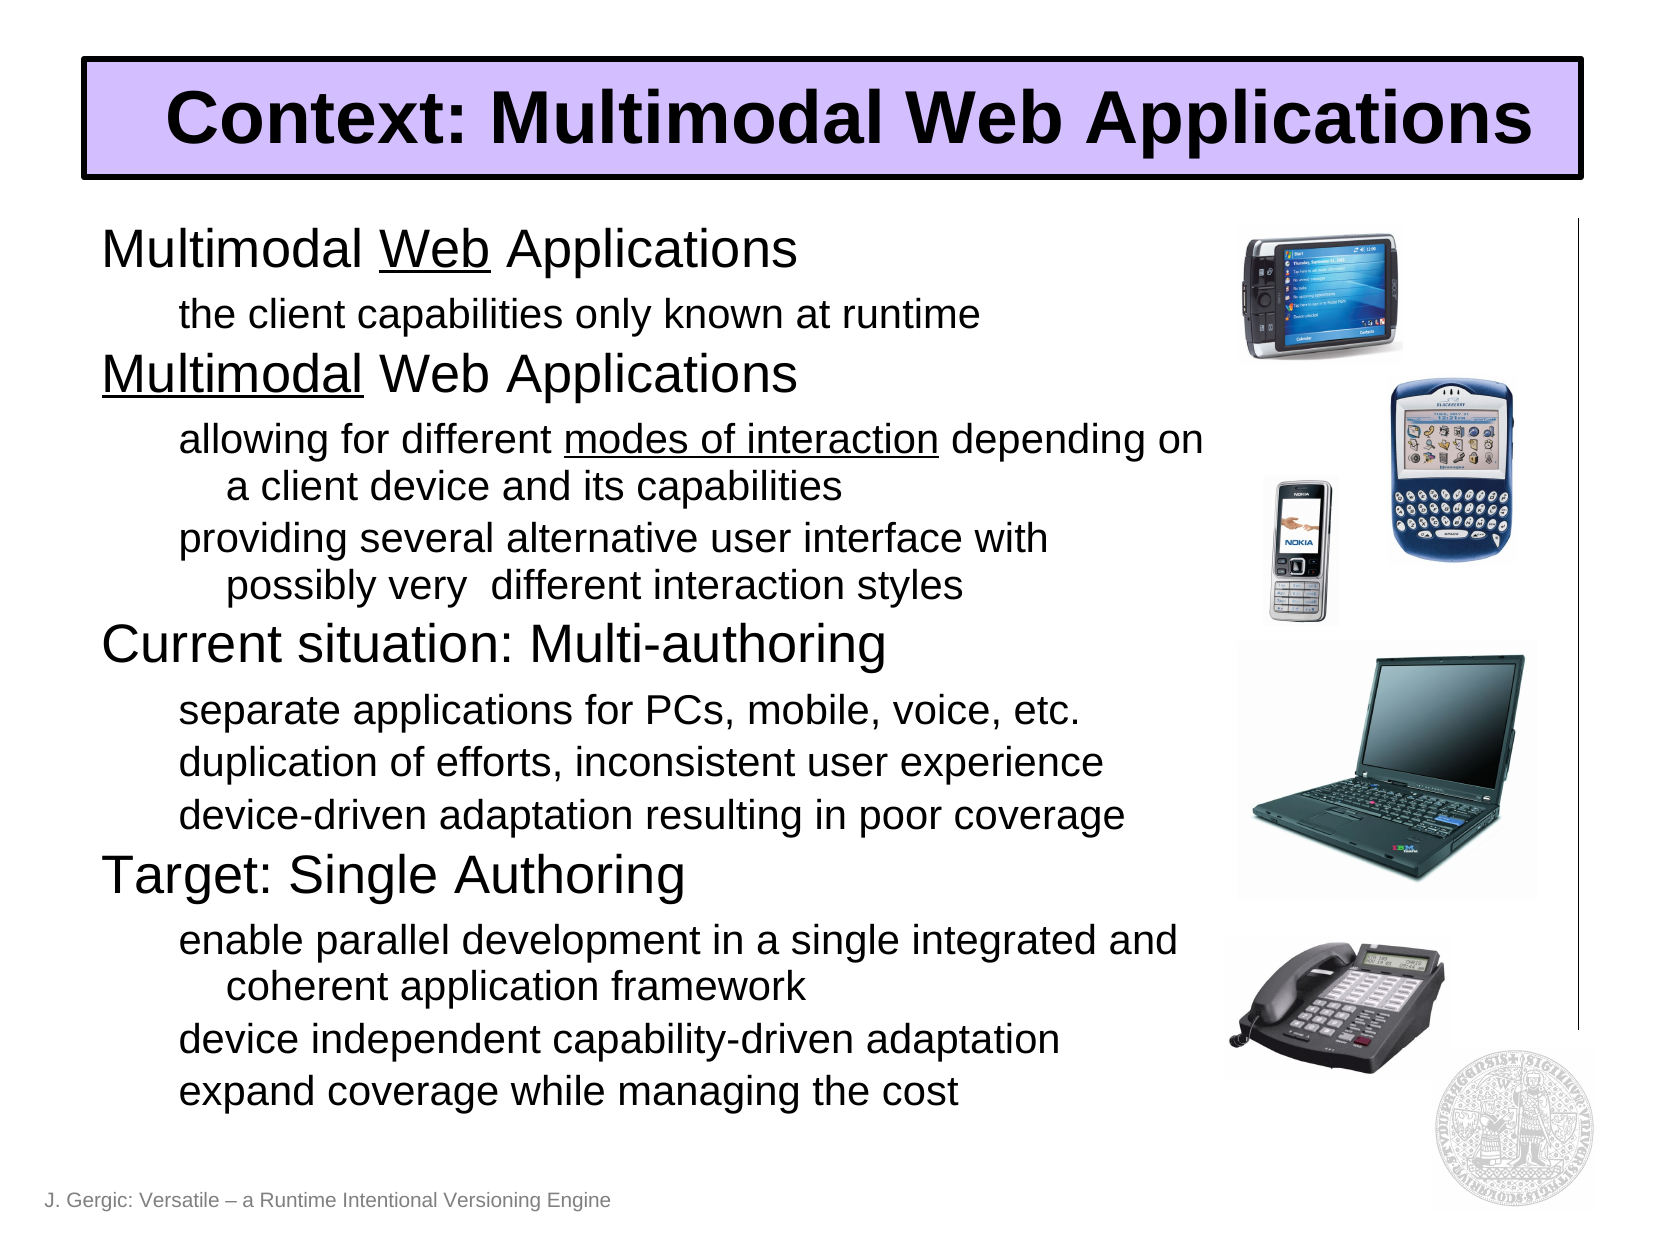

# Context: Multimodal Web Applications
Multimodal Web Applications
the client capabilities only known at runtime
Multimodal Web Applications
allowing for different modes of interaction depending on a client device and its capabilities
providing several alternative user interface with possibly very different interaction styles
Current situation: Multi-authoring
separate applications for PCs, mobile, voice, etc.
duplication of efforts, inconsistent user experience
device-driven adaptation resulting in poor coverage
Target: Single Authoring
enable parallel development in a single integrated and coherent application framework
device independent capability-driven adaptation
expand coverage while managing the cost